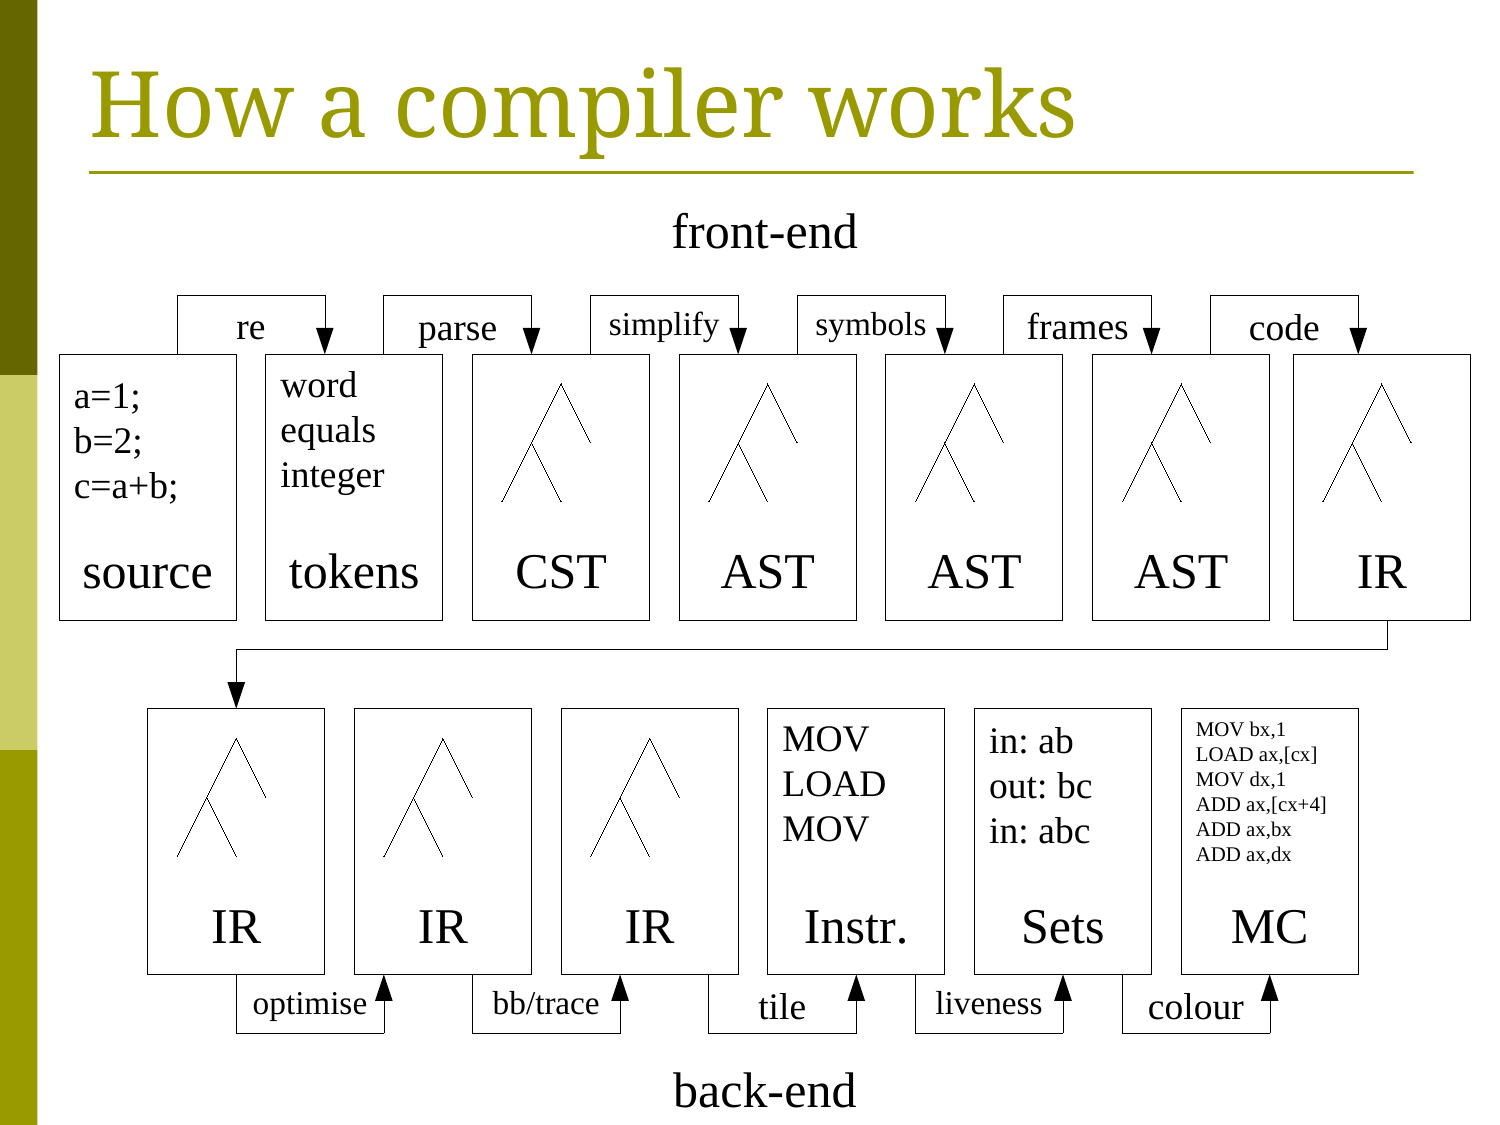

# How a compiler works
front-end
re
simplify
symbols
frames
parse
code
word
equals
integer
a=1;
b=2;
c=a+b;
source
tokens
CST
AST
AST
AST
IR
MOV
LOAD
MOV
in: ab
out: bc
in: abc
MOV bx,1
LOAD ax,[cx]
MOV dx,1
ADD ax,[cx+4]
ADD ax,bx
ADD ax,dx
IR
IR
IR
Instr.
Sets
MC
optimise
bb/trace
tile
liveness
colour
back-end